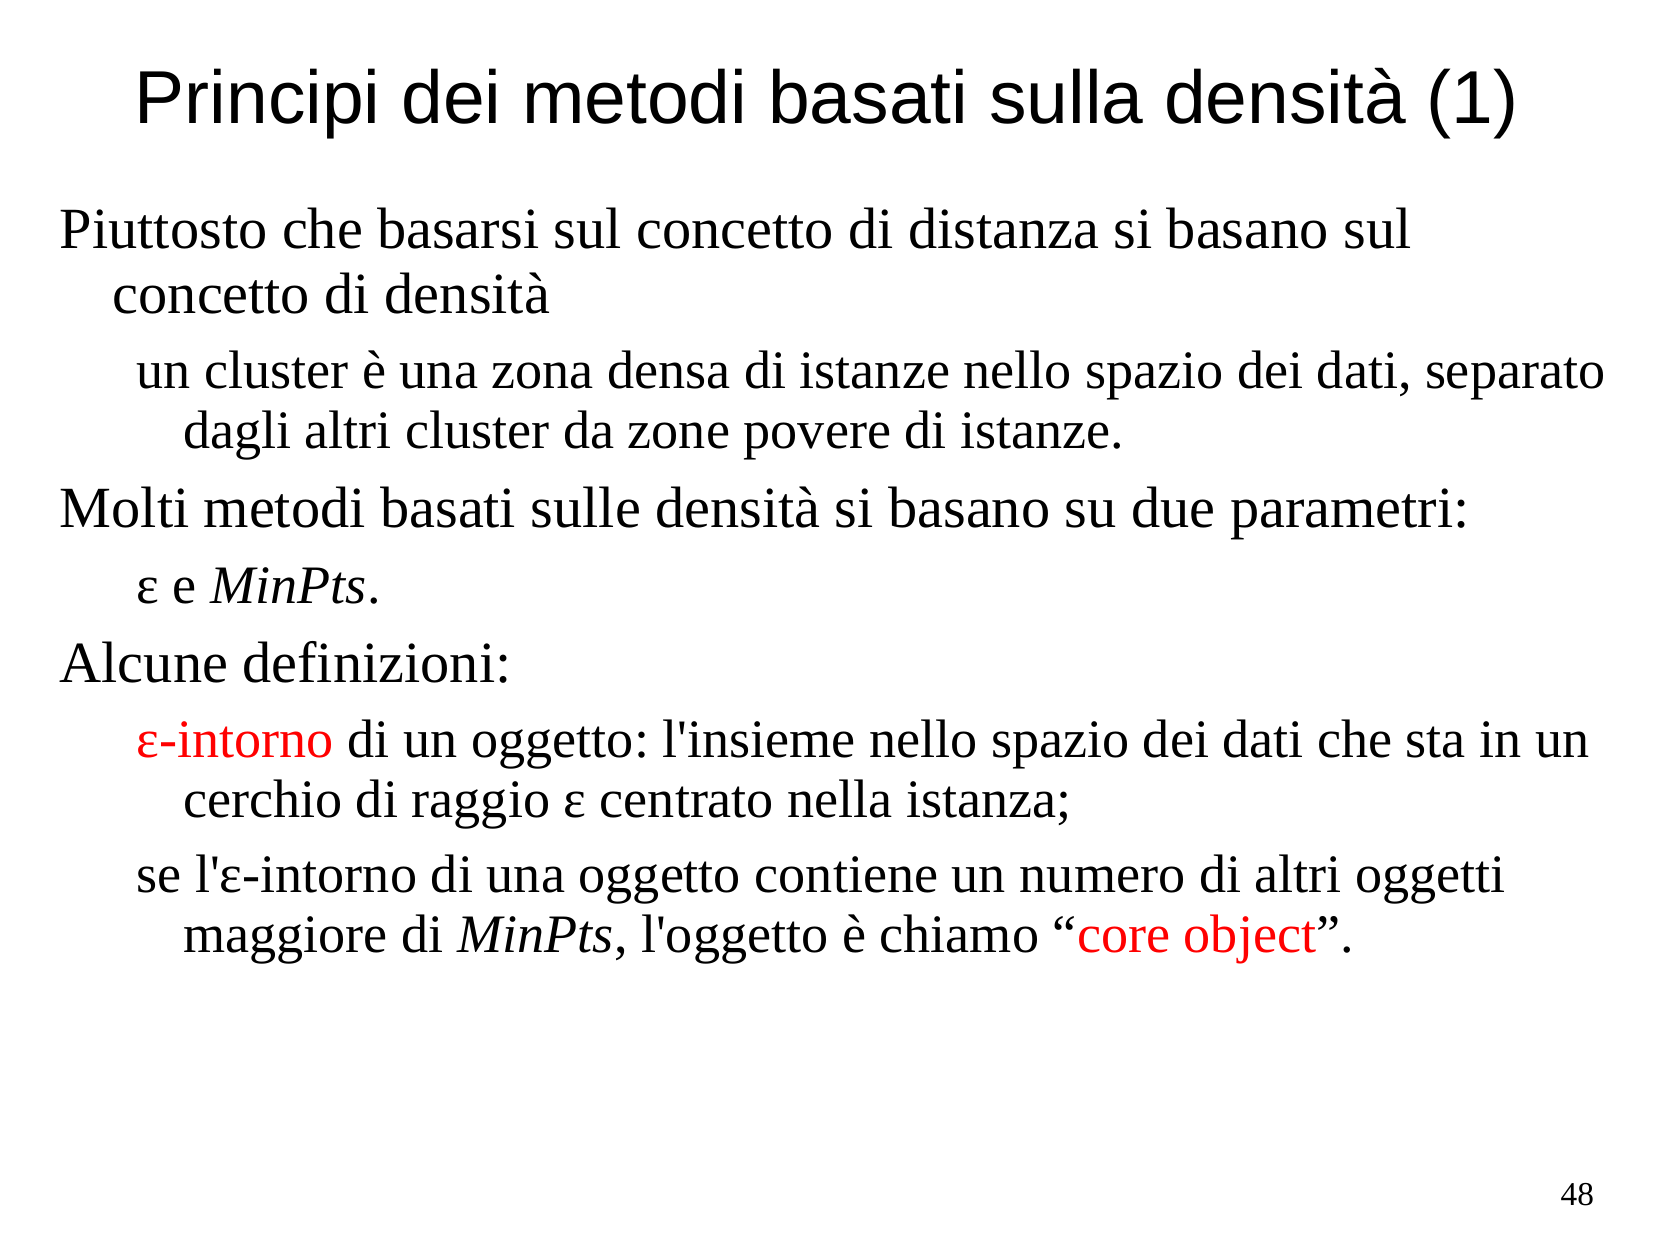

# Principi dei metodi basati sulla densità (1)
Piuttosto che basarsi sul concetto di distanza si basano sul concetto di densità
un cluster è una zona densa di istanze nello spazio dei dati, separato dagli altri cluster da zone povere di istanze.
Molti metodi basati sulle densità si basano su due parametri:
ε e MinPts.
Alcune definizioni:
ε-intorno di un oggetto: l'insieme nello spazio dei dati che sta in un cerchio di raggio ε centrato nella istanza;
se l'ε-intorno di una oggetto contiene un numero di altri oggetti maggiore di MinPts, l'oggetto è chiamo “core object”.